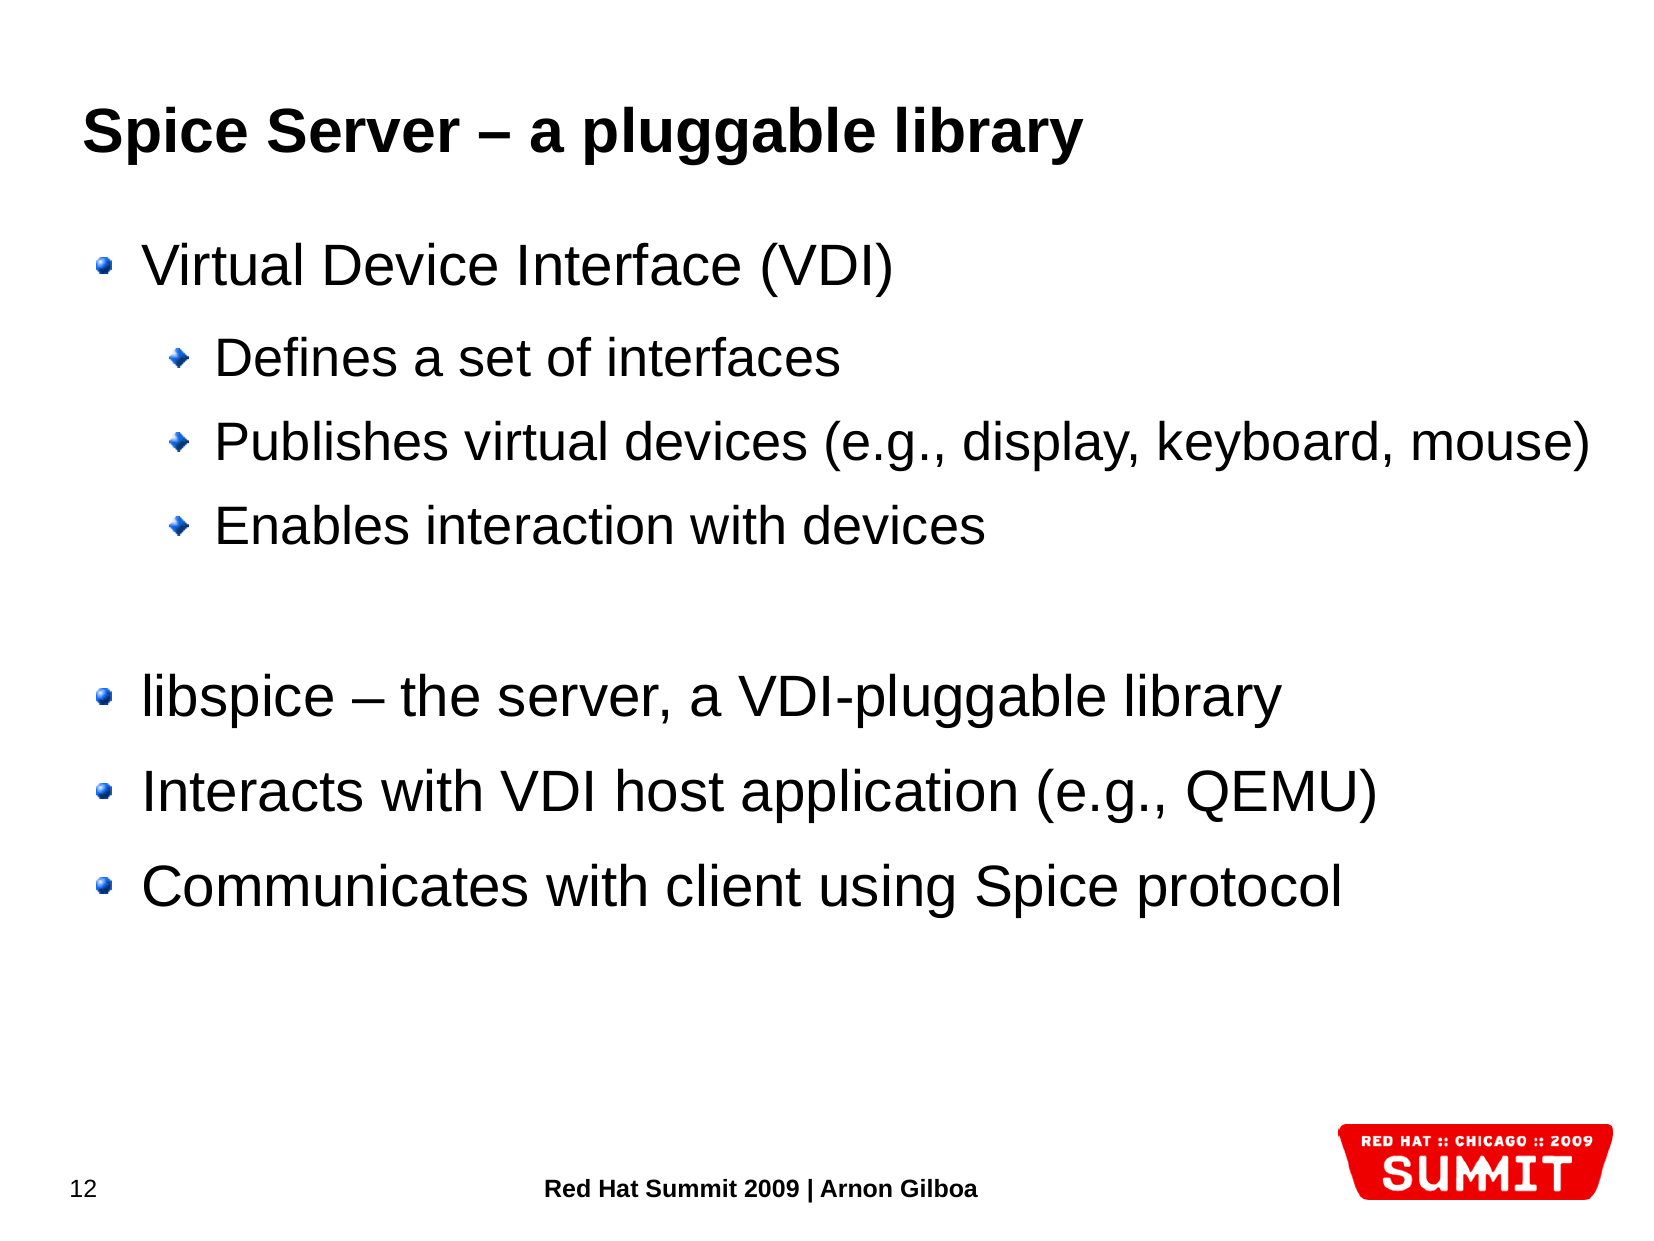

# Spice Server – a pluggable library
Virtual Device Interface (VDI)
Defines a set of interfaces
Publishes virtual devices (e.g., display, keyboard, mouse)
Enables interaction with devices
libspice – the server, a VDI-pluggable library
Interacts with VDI host application (e.g., QEMU)
Communicates with client using Spice protocol